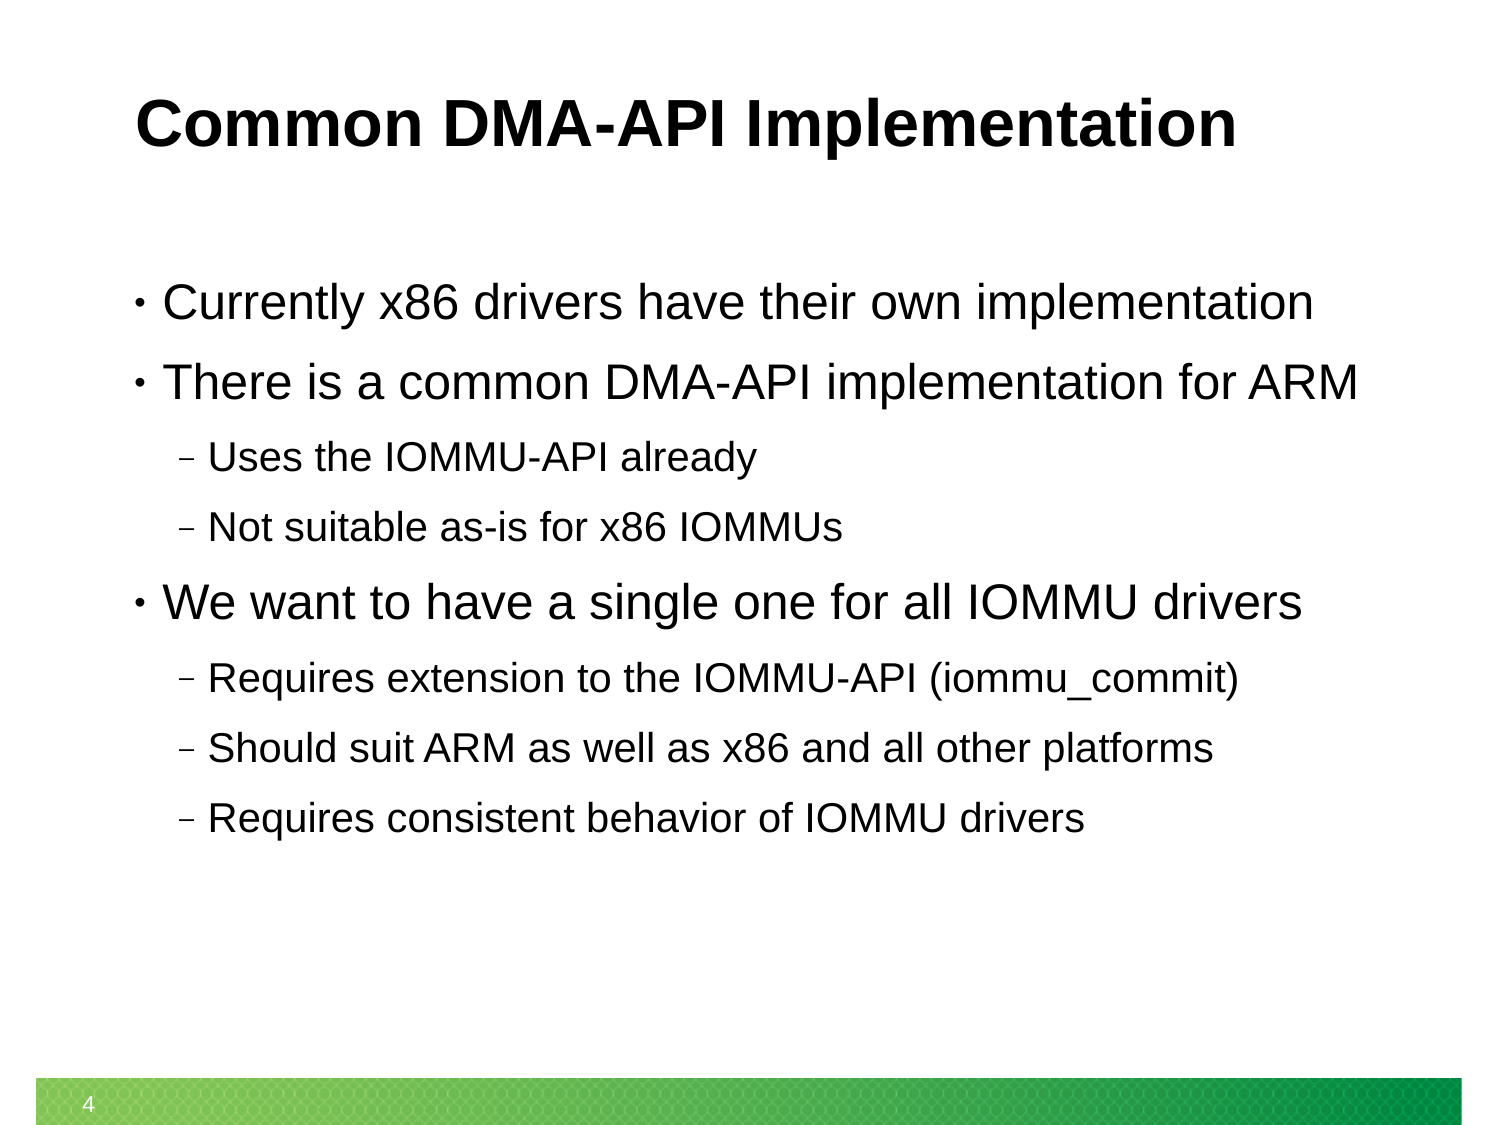

# Common DMA-API Implementation
Currently x86 drivers have their own implementation
There is a common DMA-API implementation for ARM
Uses the IOMMU-API already
Not suitable as-is for x86 IOMMUs
We want to have a single one for all IOMMU drivers
Requires extension to the IOMMU-API (iommu_commit)
Should suit ARM as well as x86 and all other platforms
Requires consistent behavior of IOMMU drivers